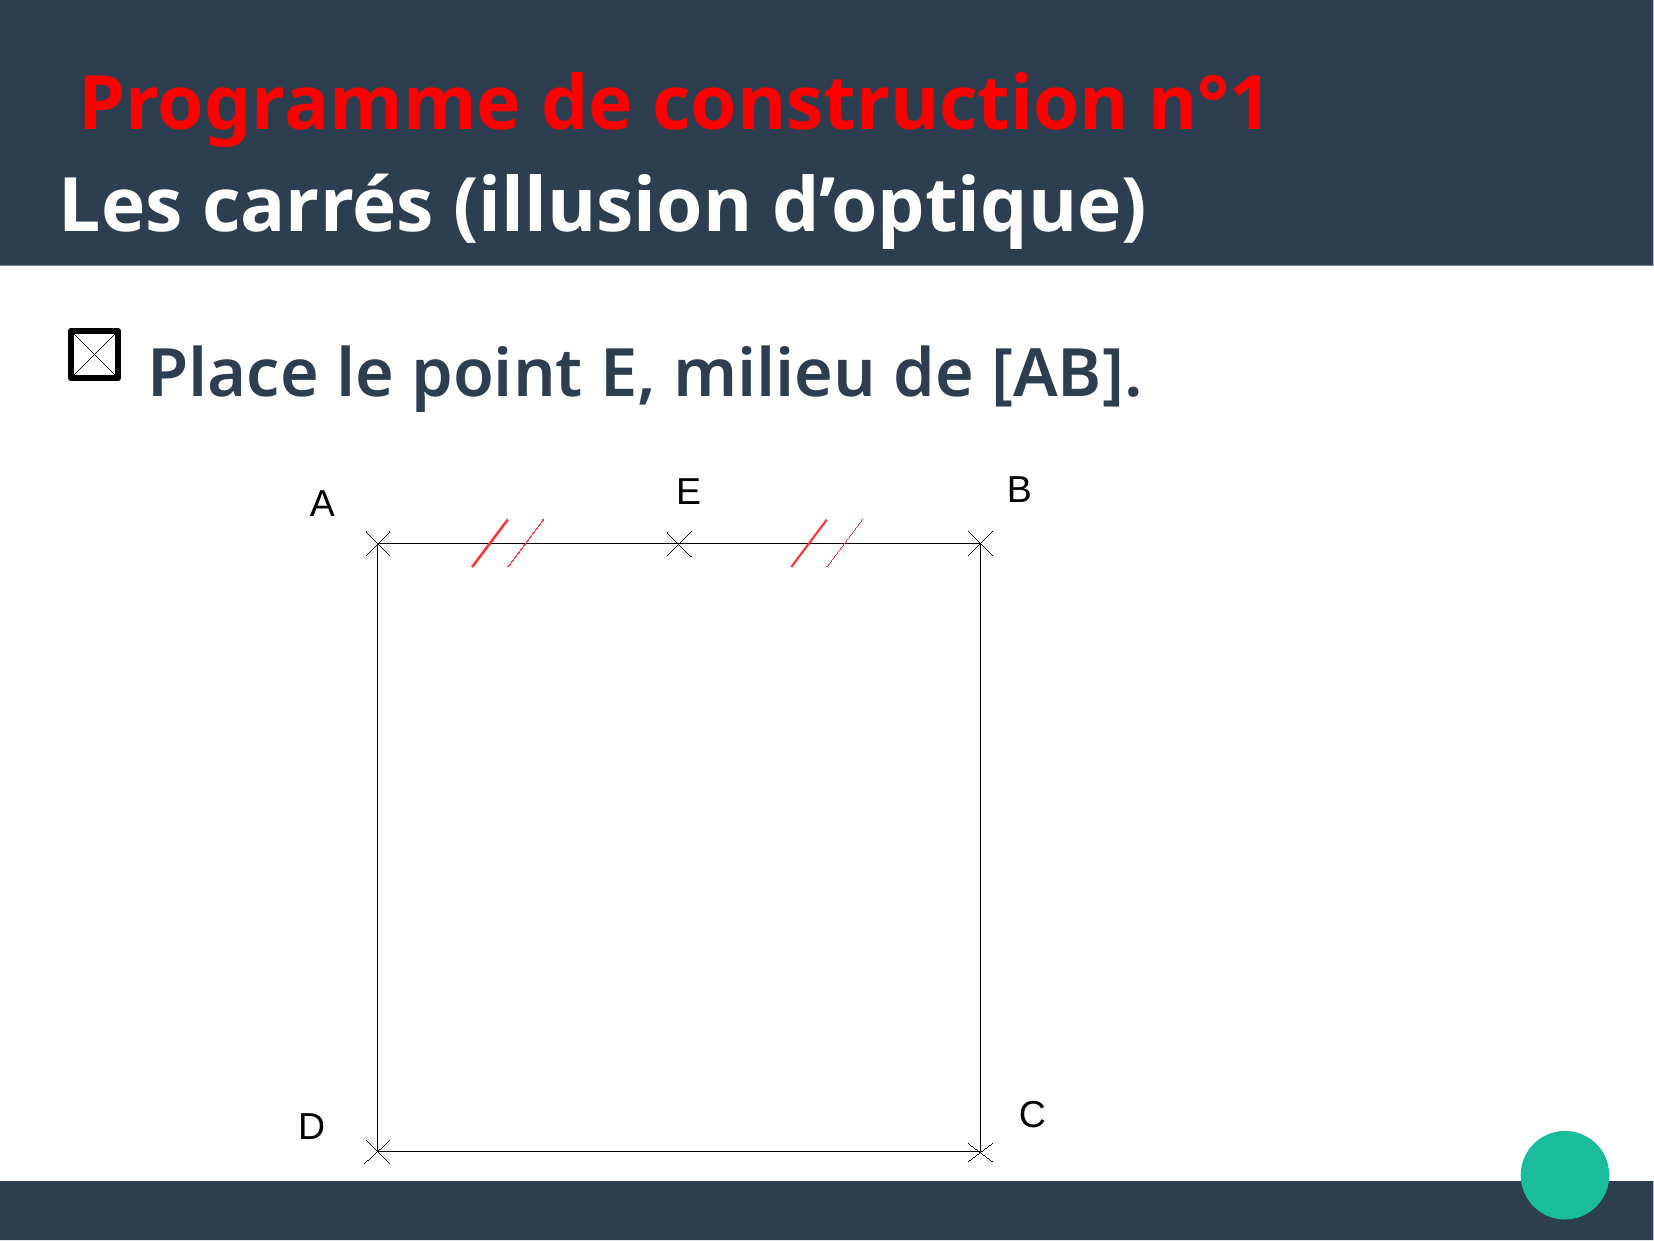

# Programme de construction n°1 Les carrés (illusion d’optique)
 Place le point E, milieu de [AB].
B
E
A
C
D